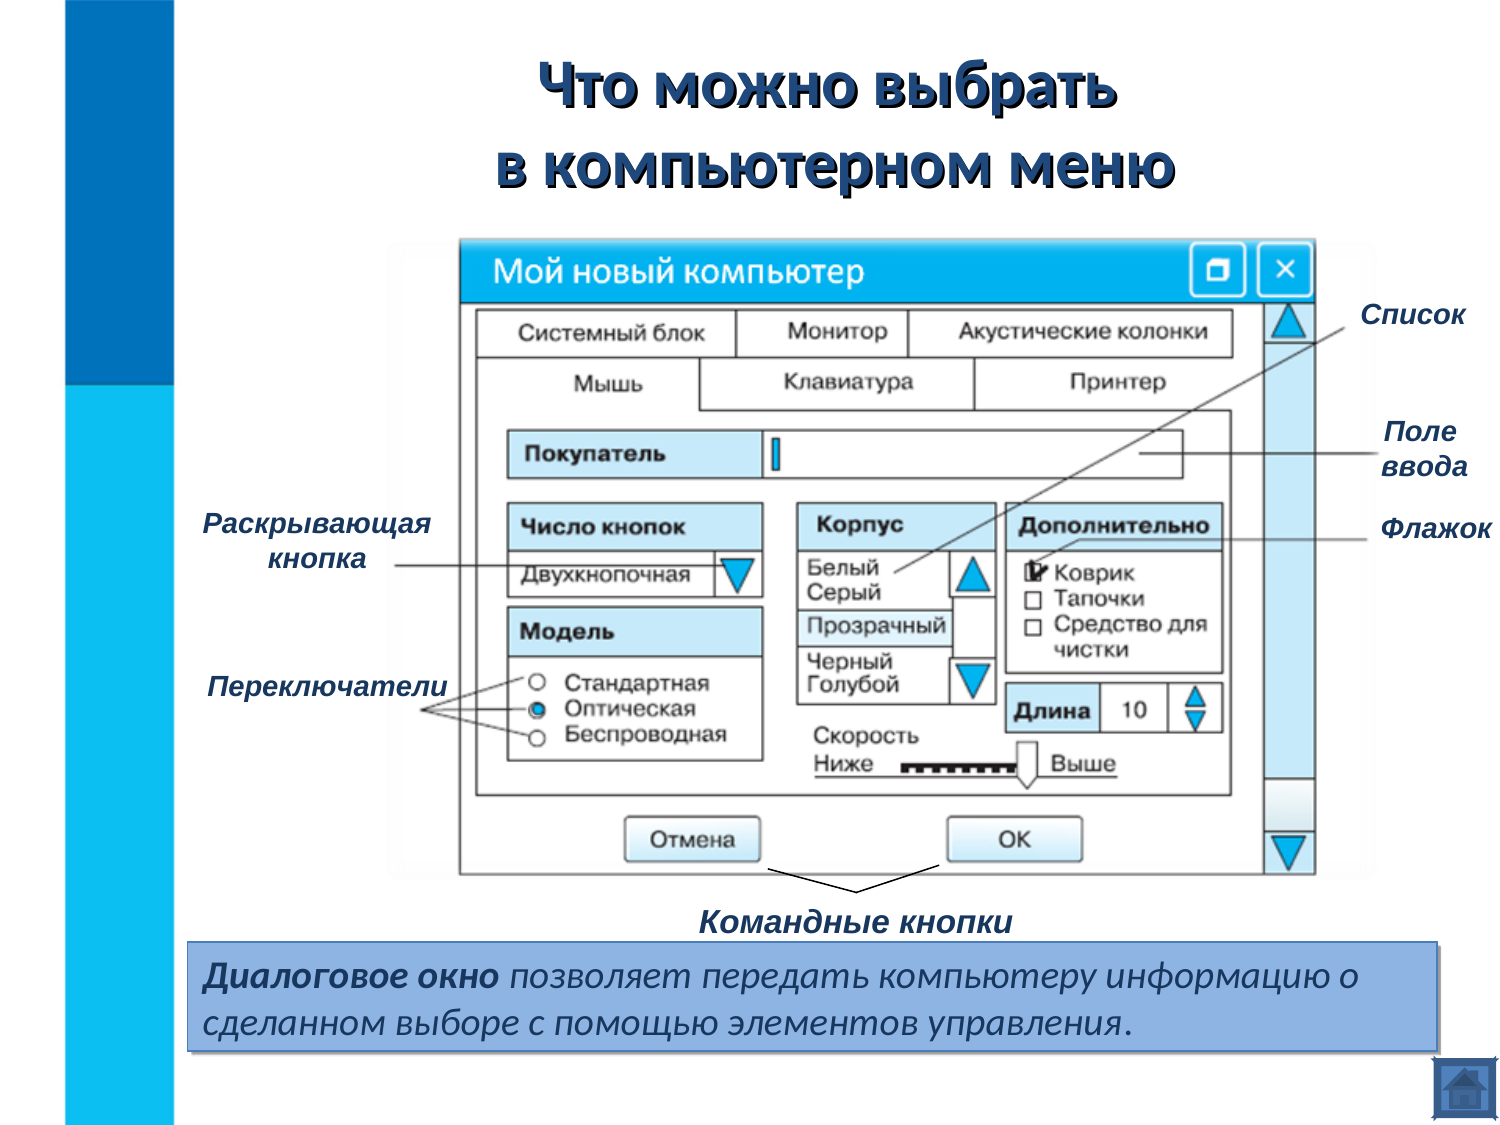

Что можно выбрать
 в компьютерном меню
Список
Поле
ввода
Раскрывающая кнопка
Флажок
Переключатели
Командные кнопки
# Диалоговое окно позволяет передать компьютеру информацию о сделанном выборе с помощью элементов управления.